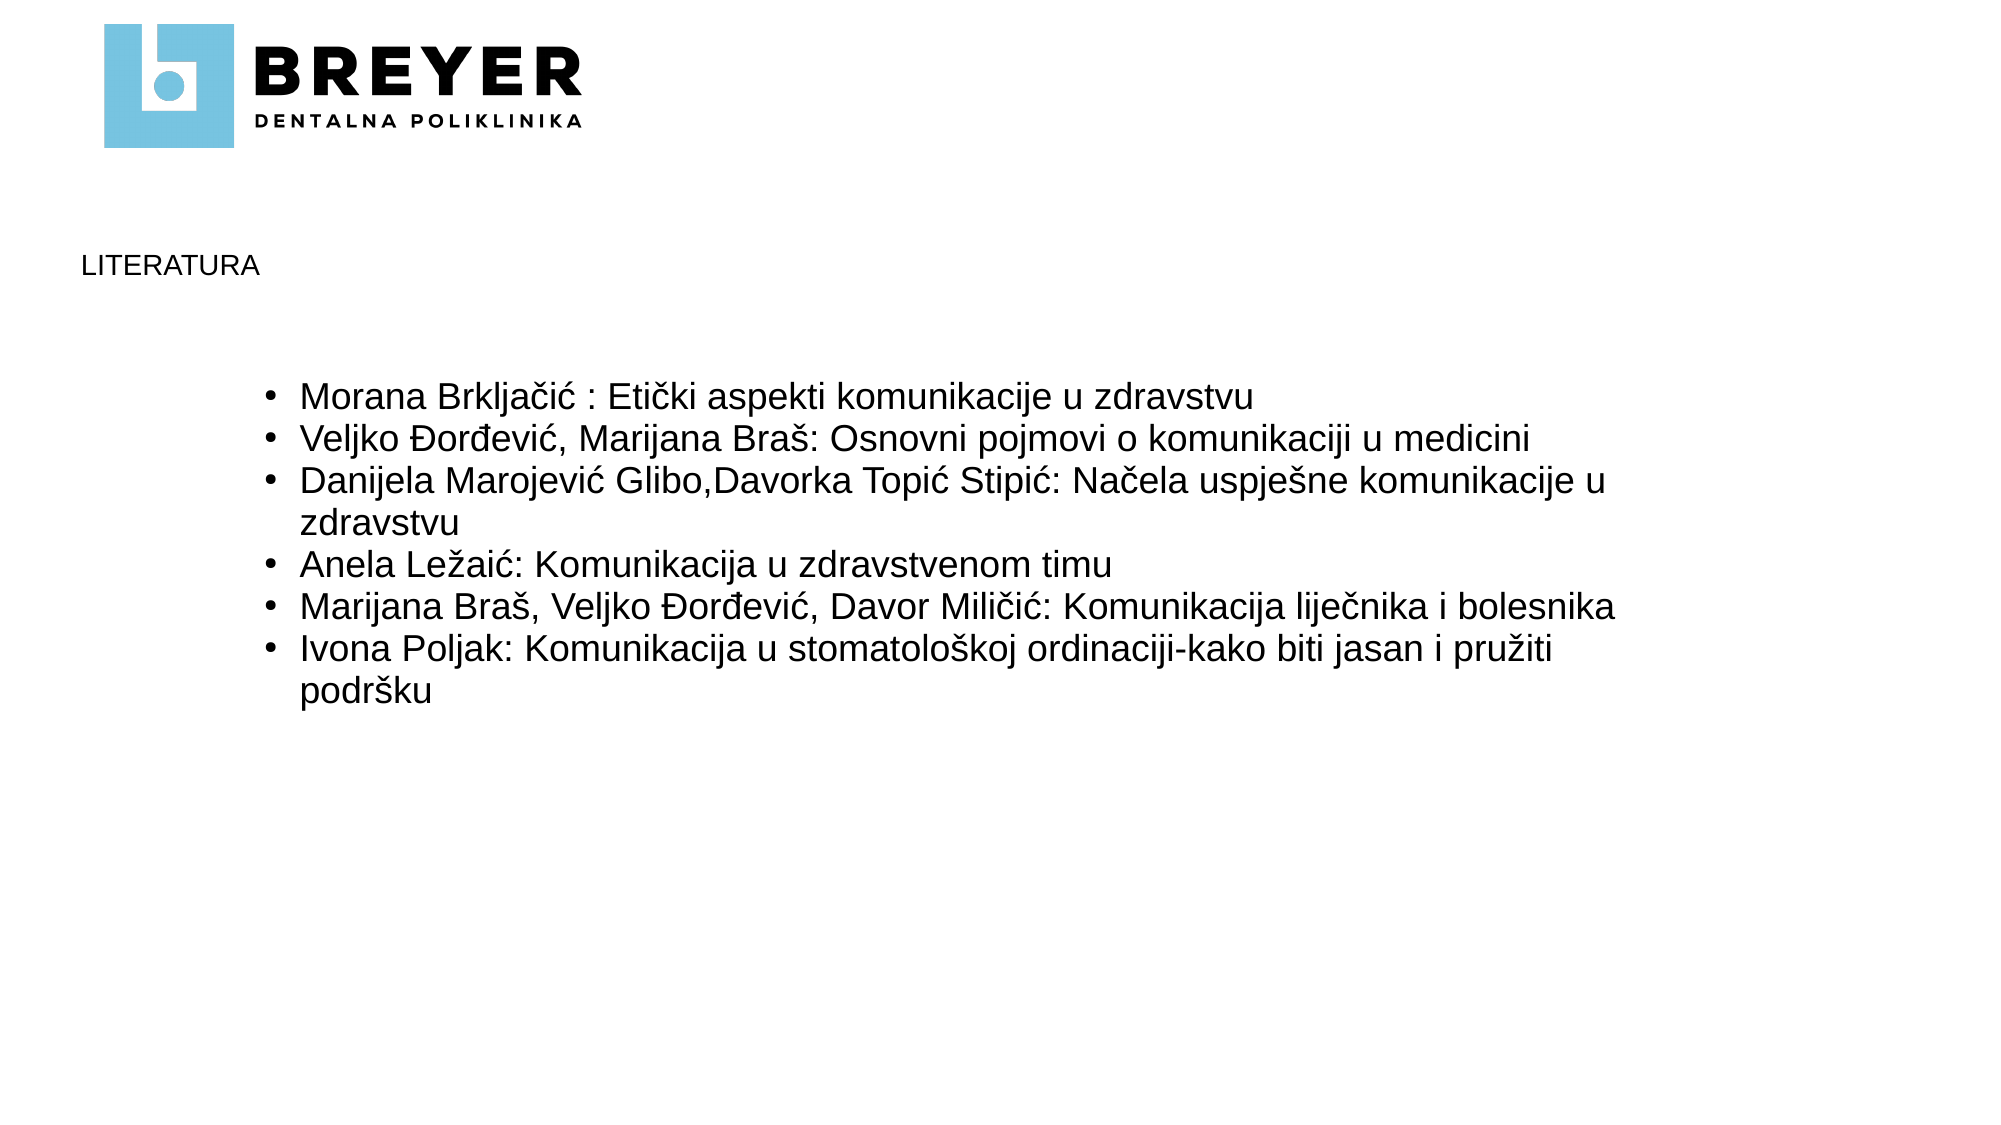

# LITERATURA
Morana Brkljačić : Etički aspekti komunikacije u zdravstvu
Veljko Đorđević, Marijana Braš: Osnovni pojmovi o komunikaciji u medicini
Danijela Marojević Glibo,Davorka Topić Stipić: Načela uspješne komunikacije u zdravstvu
Anela Ležaić: Komunikacija u zdravstvenom timu
Marijana Braš, Veljko Đorđević, Davor Miličić: Komunikacija liječnika i bolesnika
Ivona Poljak: Komunikacija u stomatološkoj ordinaciji-kako biti jasan i pružiti podršku